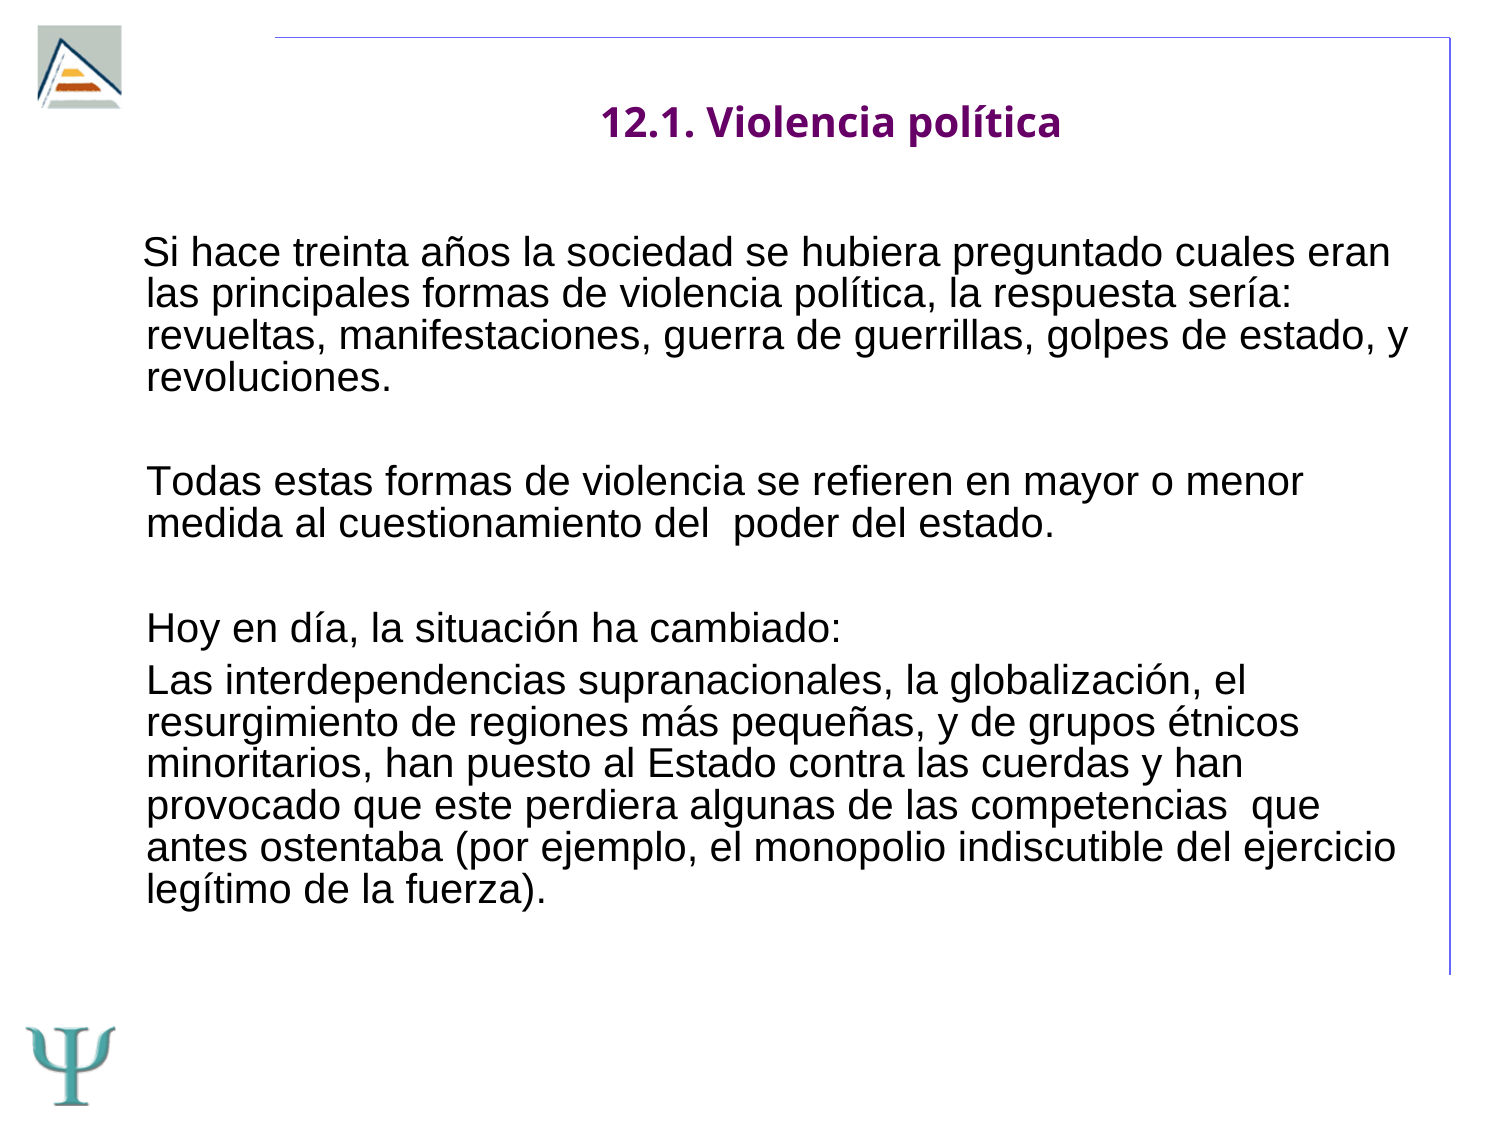

# 12.1. Violencia política
 Si hace treinta años la sociedad se hubiera preguntado cuales eran las principales formas de violencia política, la respuesta sería: revueltas, manifestaciones, guerra de guerrillas, golpes de estado, y revoluciones.
	Todas estas formas de violencia se refieren en mayor o menor medida al cuestionamiento del poder del estado.
	Hoy en día, la situación ha cambiado:
	Las interdependencias supranacionales, la globalización, el resurgimiento de regiones más pequeñas, y de grupos étnicos minoritarios, han puesto al Estado contra las cuerdas y han provocado que este perdiera algunas de las competencias que antes ostentaba (por ejemplo, el monopolio indiscutible del ejercicio legítimo de la fuerza).